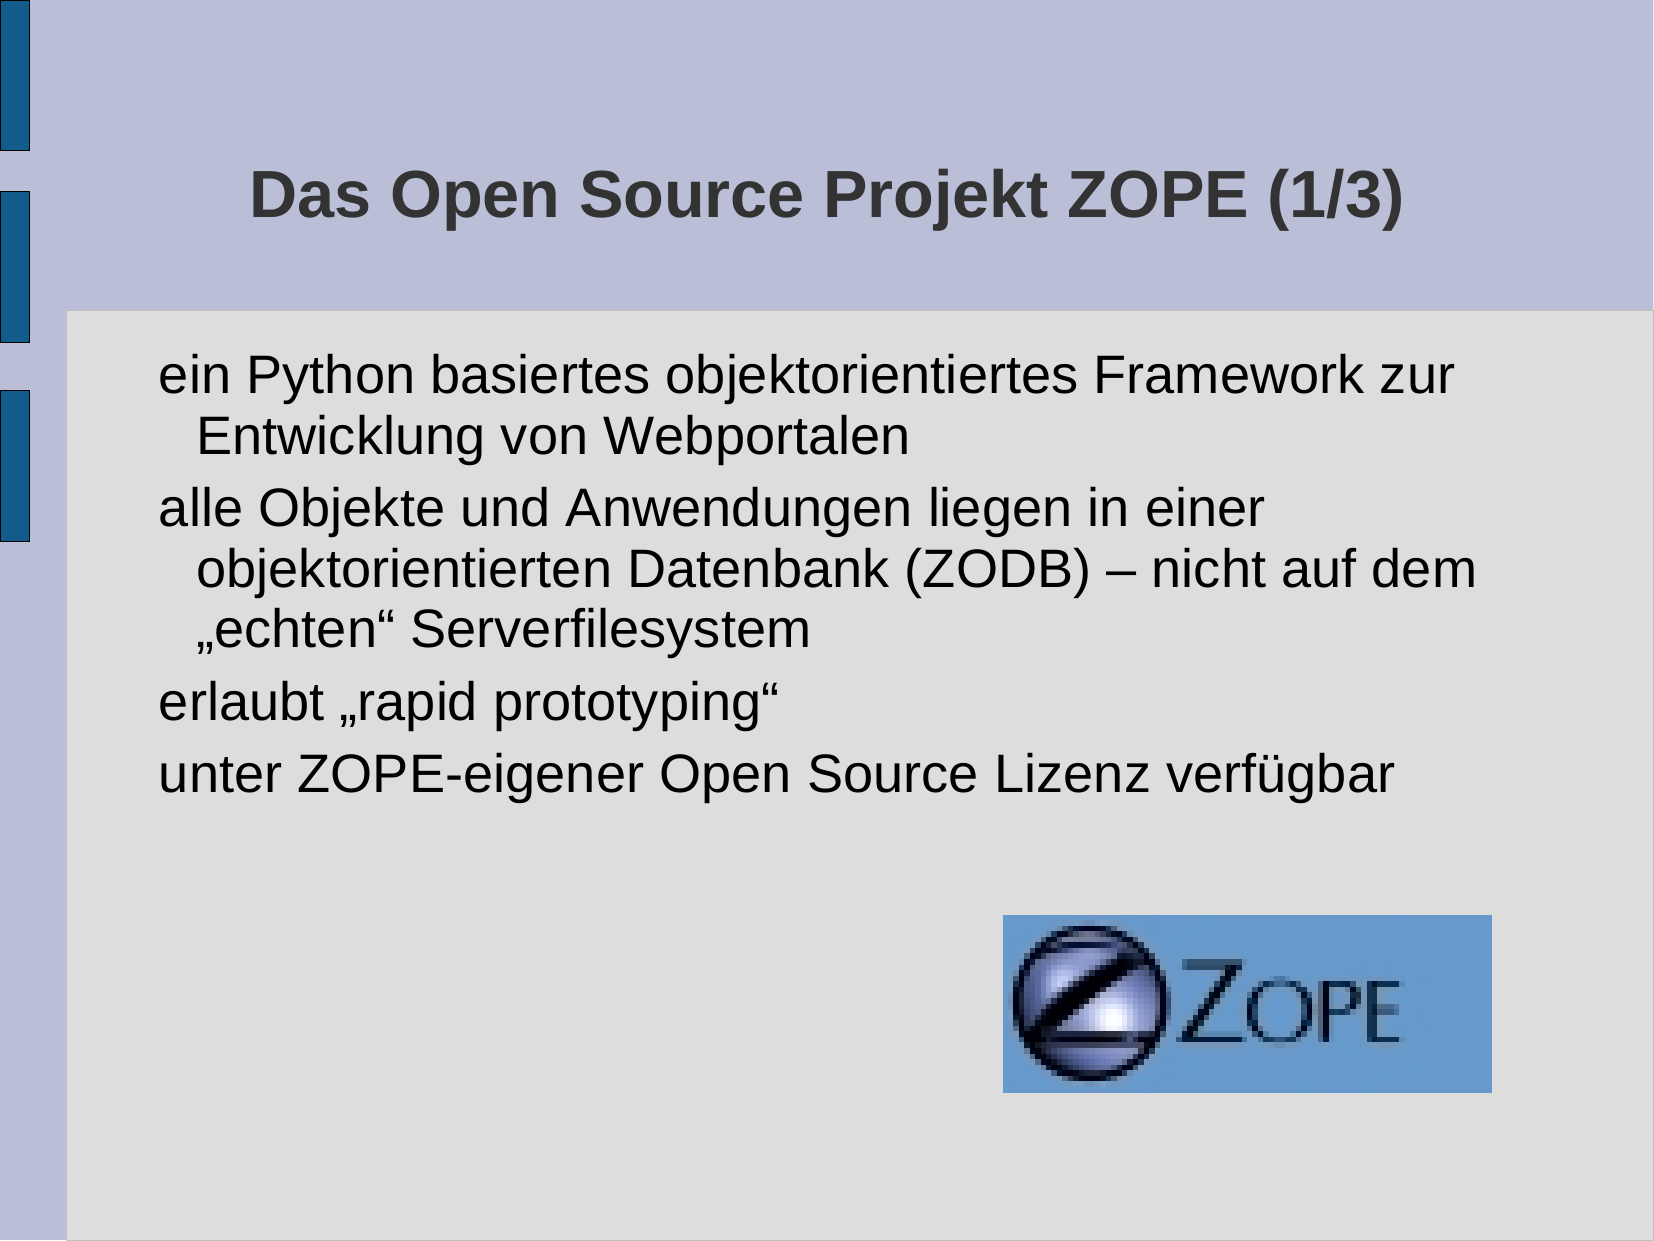

# Das Open Source Projekt ZOPE (1/3)
ein Python basiertes objektorientiertes Framework zur Entwicklung von Webportalen
alle Objekte und Anwendungen liegen in einer objektorientierten Datenbank (ZODB) – nicht auf dem „echten“ Serverfilesystem
erlaubt „rapid prototyping“
unter ZOPE-eigener Open Source Lizenz verfügbar